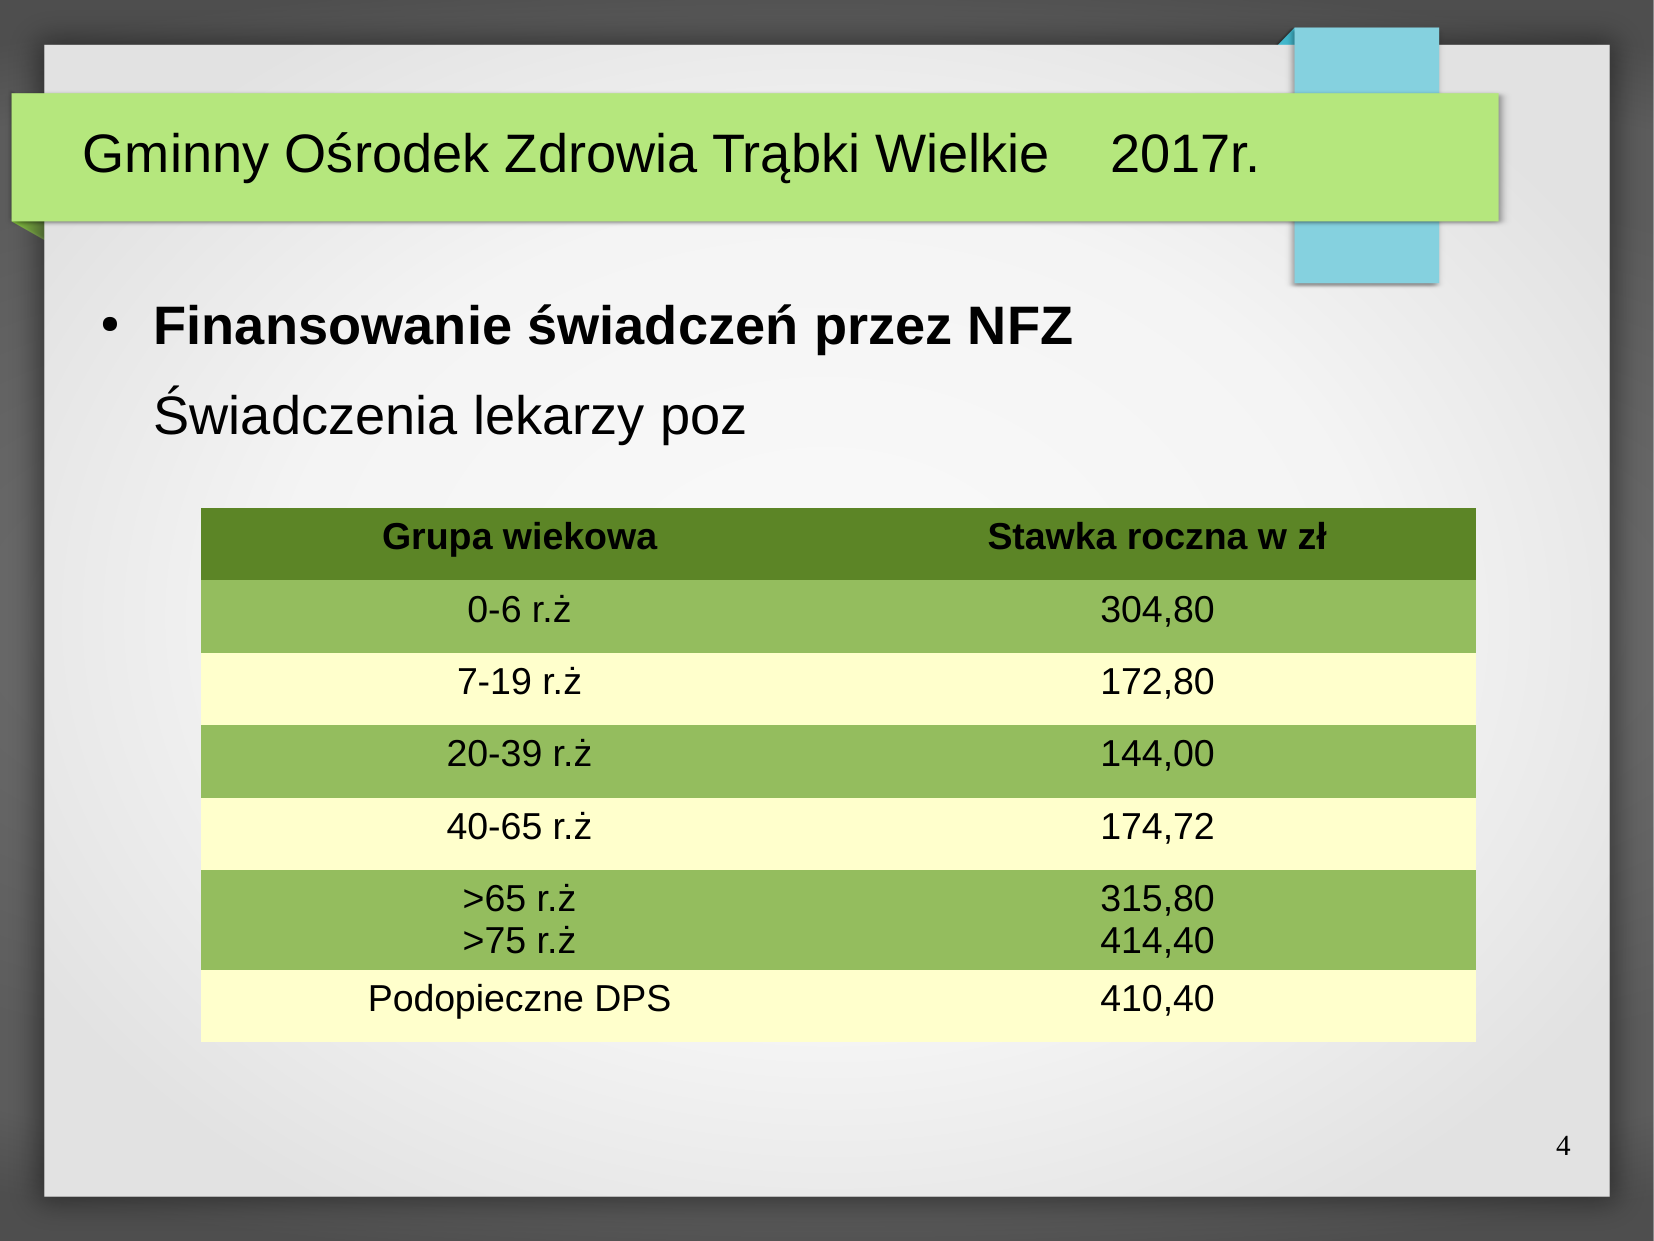

# Gminny Ośrodek Zdrowia Trąbki Wielkie 2017r.
Finansowanie świadczeń przez NFZ
Świadczenia lekarzy poz
| Grupa wiekowa | Stawka roczna w zł |
| --- | --- |
| 0-6 r.ż | 304,80 |
| 7-19 r.ż | 172,80 |
| 20-39 r.ż | 144,00 |
| 40-65 r.ż | 174,72 |
| >65 r.ż >75 r.ż | 315,80 414,40 |
| Podopieczne DPS | 410,40 |
4